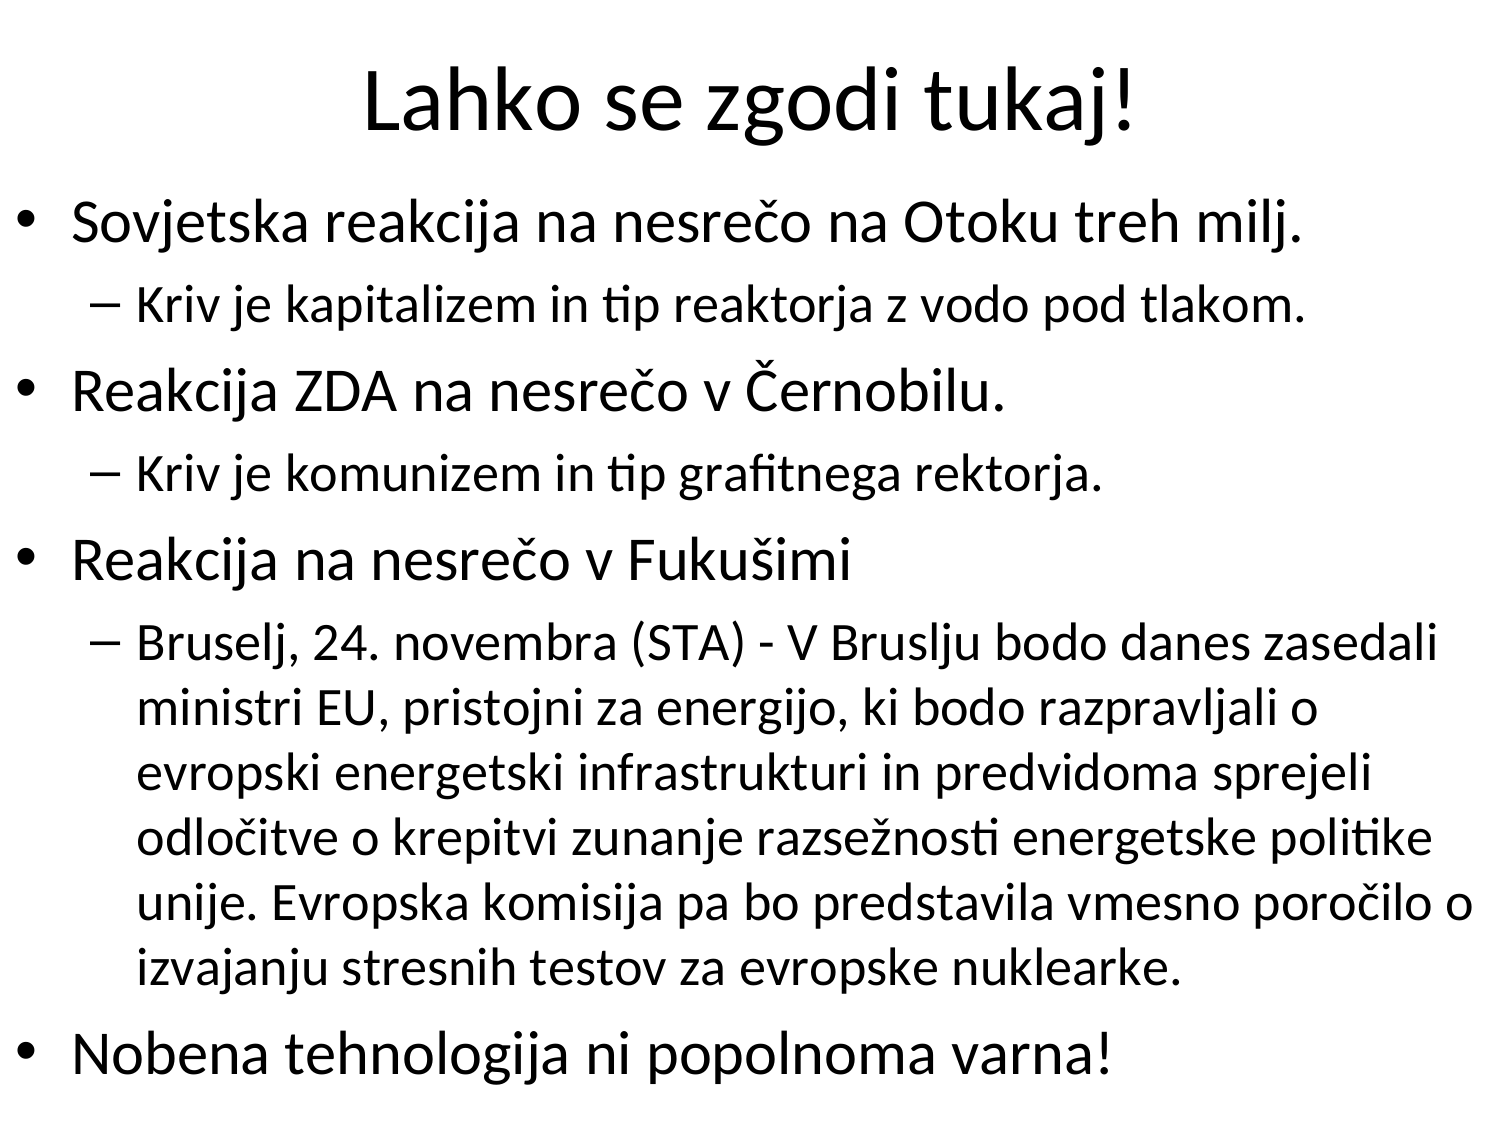

Lahko se zgodi tukaj!
Sovjetska reakcija na nesrečo na Otoku treh milj.
Kriv je kapitalizem in tip reaktorja z vodo pod tlakom.
Reakcija ZDA na nesrečo v Černobilu.
Kriv je komunizem in tip grafitnega rektorja.
Reakcija na nesrečo v Fukušimi
Bruselj, 24. novembra (STA) - V Bruslju bodo danes zasedali ministri EU, pristojni za energijo, ki bodo razpravljali o evropski energetski infrastrukturi in predvidoma sprejeli odločitve o krepitvi zunanje razsežnosti energetske politike unije. Evropska komisija pa bo predstavila vmesno poročilo o izvajanju stresnih testov za evropske nuklearke.
Nobena tehnologija ni popolnoma varna!